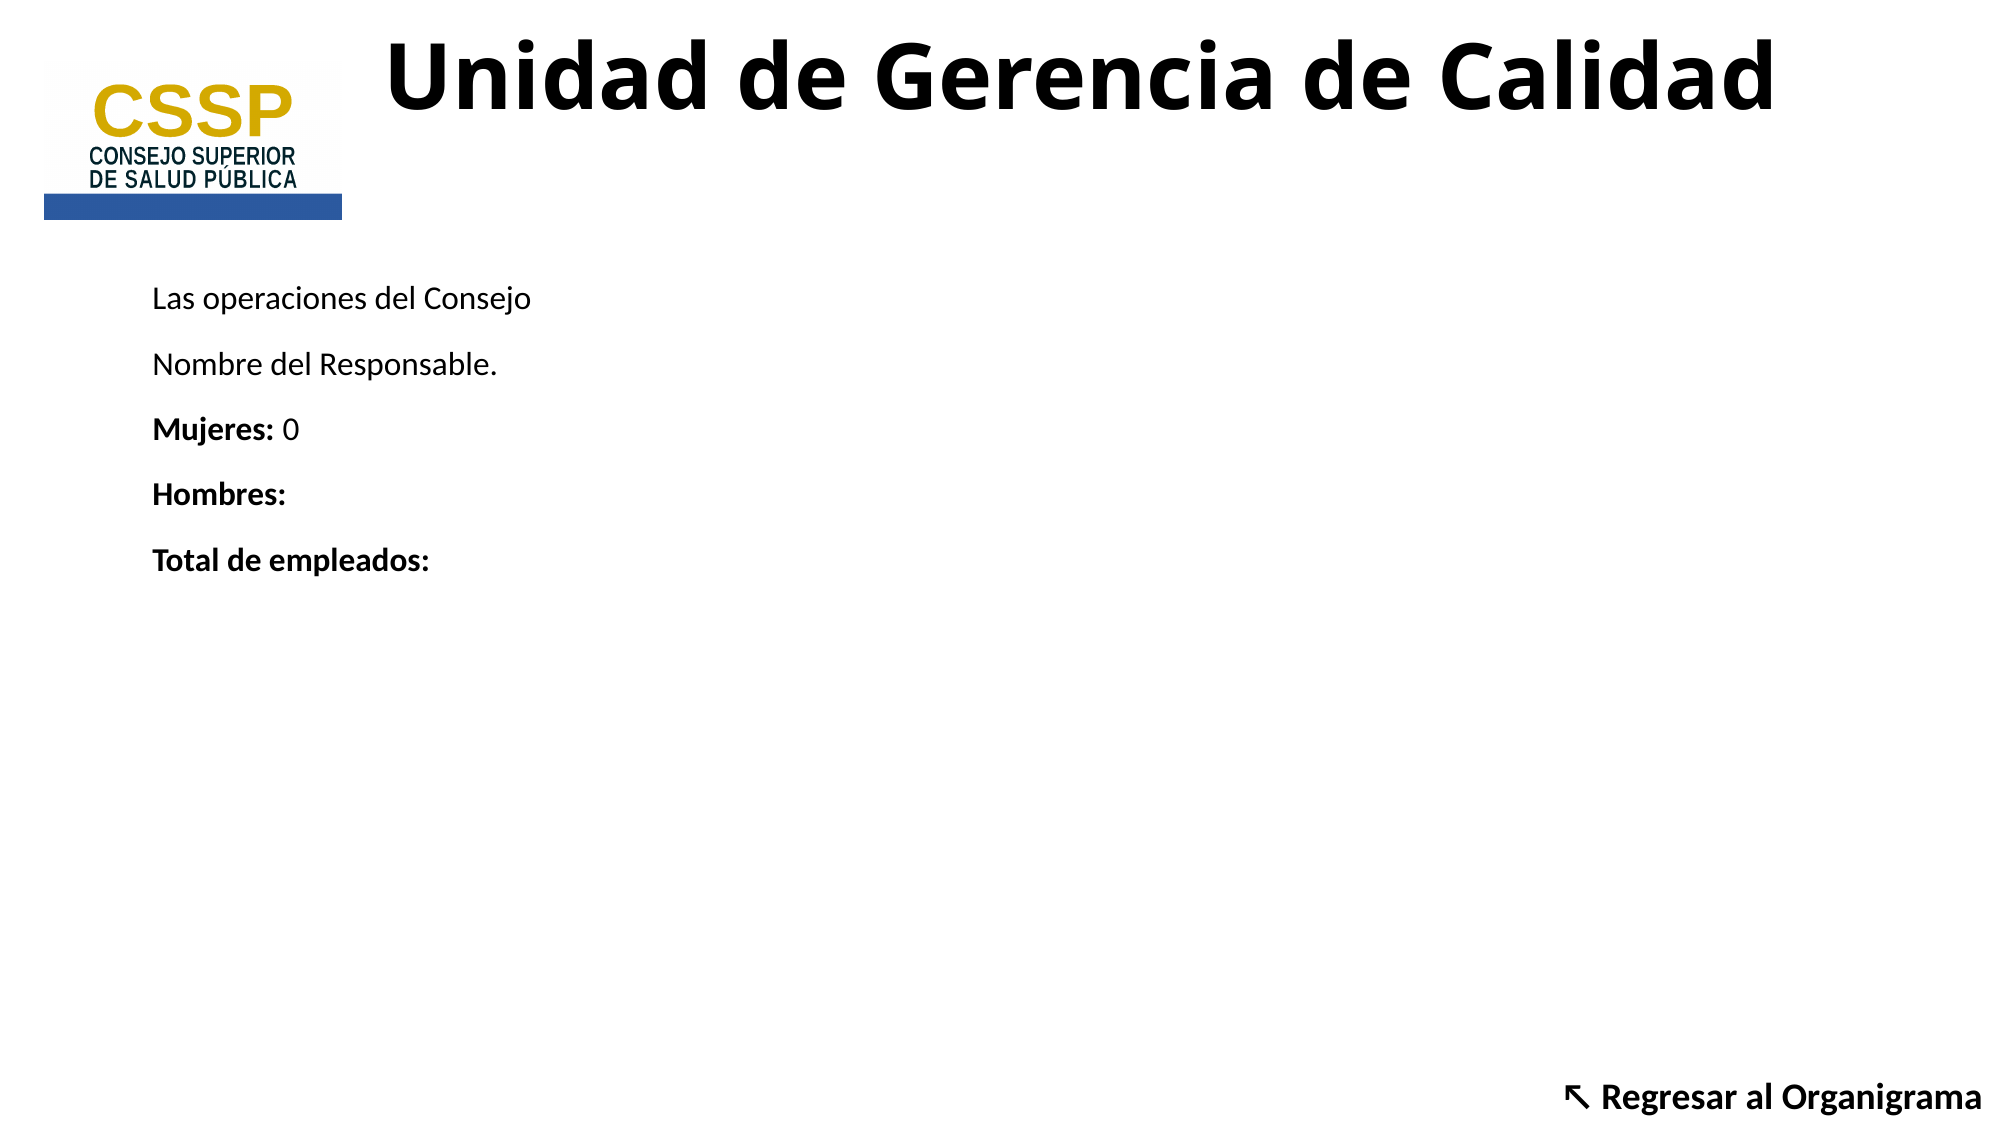

# Unidad de Gerencia de Calidad
Las operaciones del Consejo
Nombre del Responsable.
Mujeres: 0
Hombres:
Total de empleados:
↖ Regresar al Organigrama